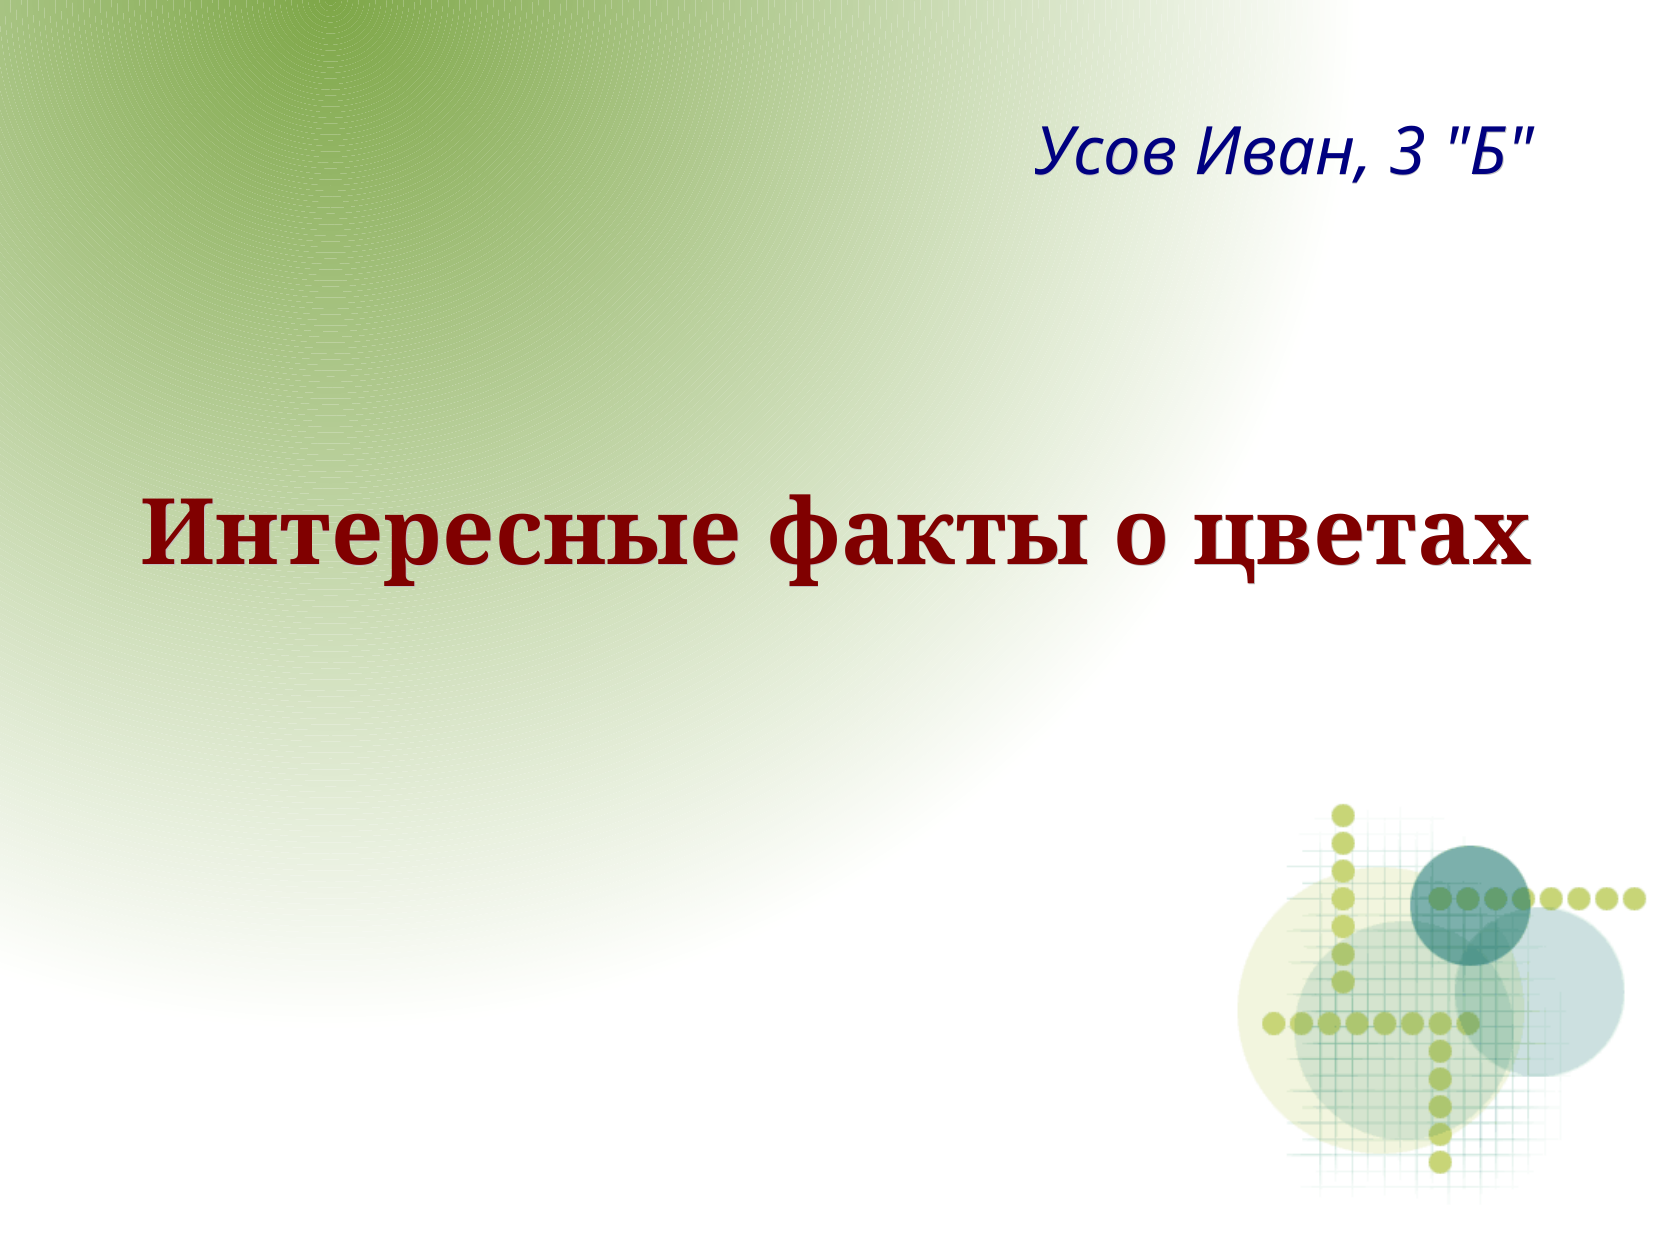

# Усов Иван, 3 "Б" Интересные факты о цветах